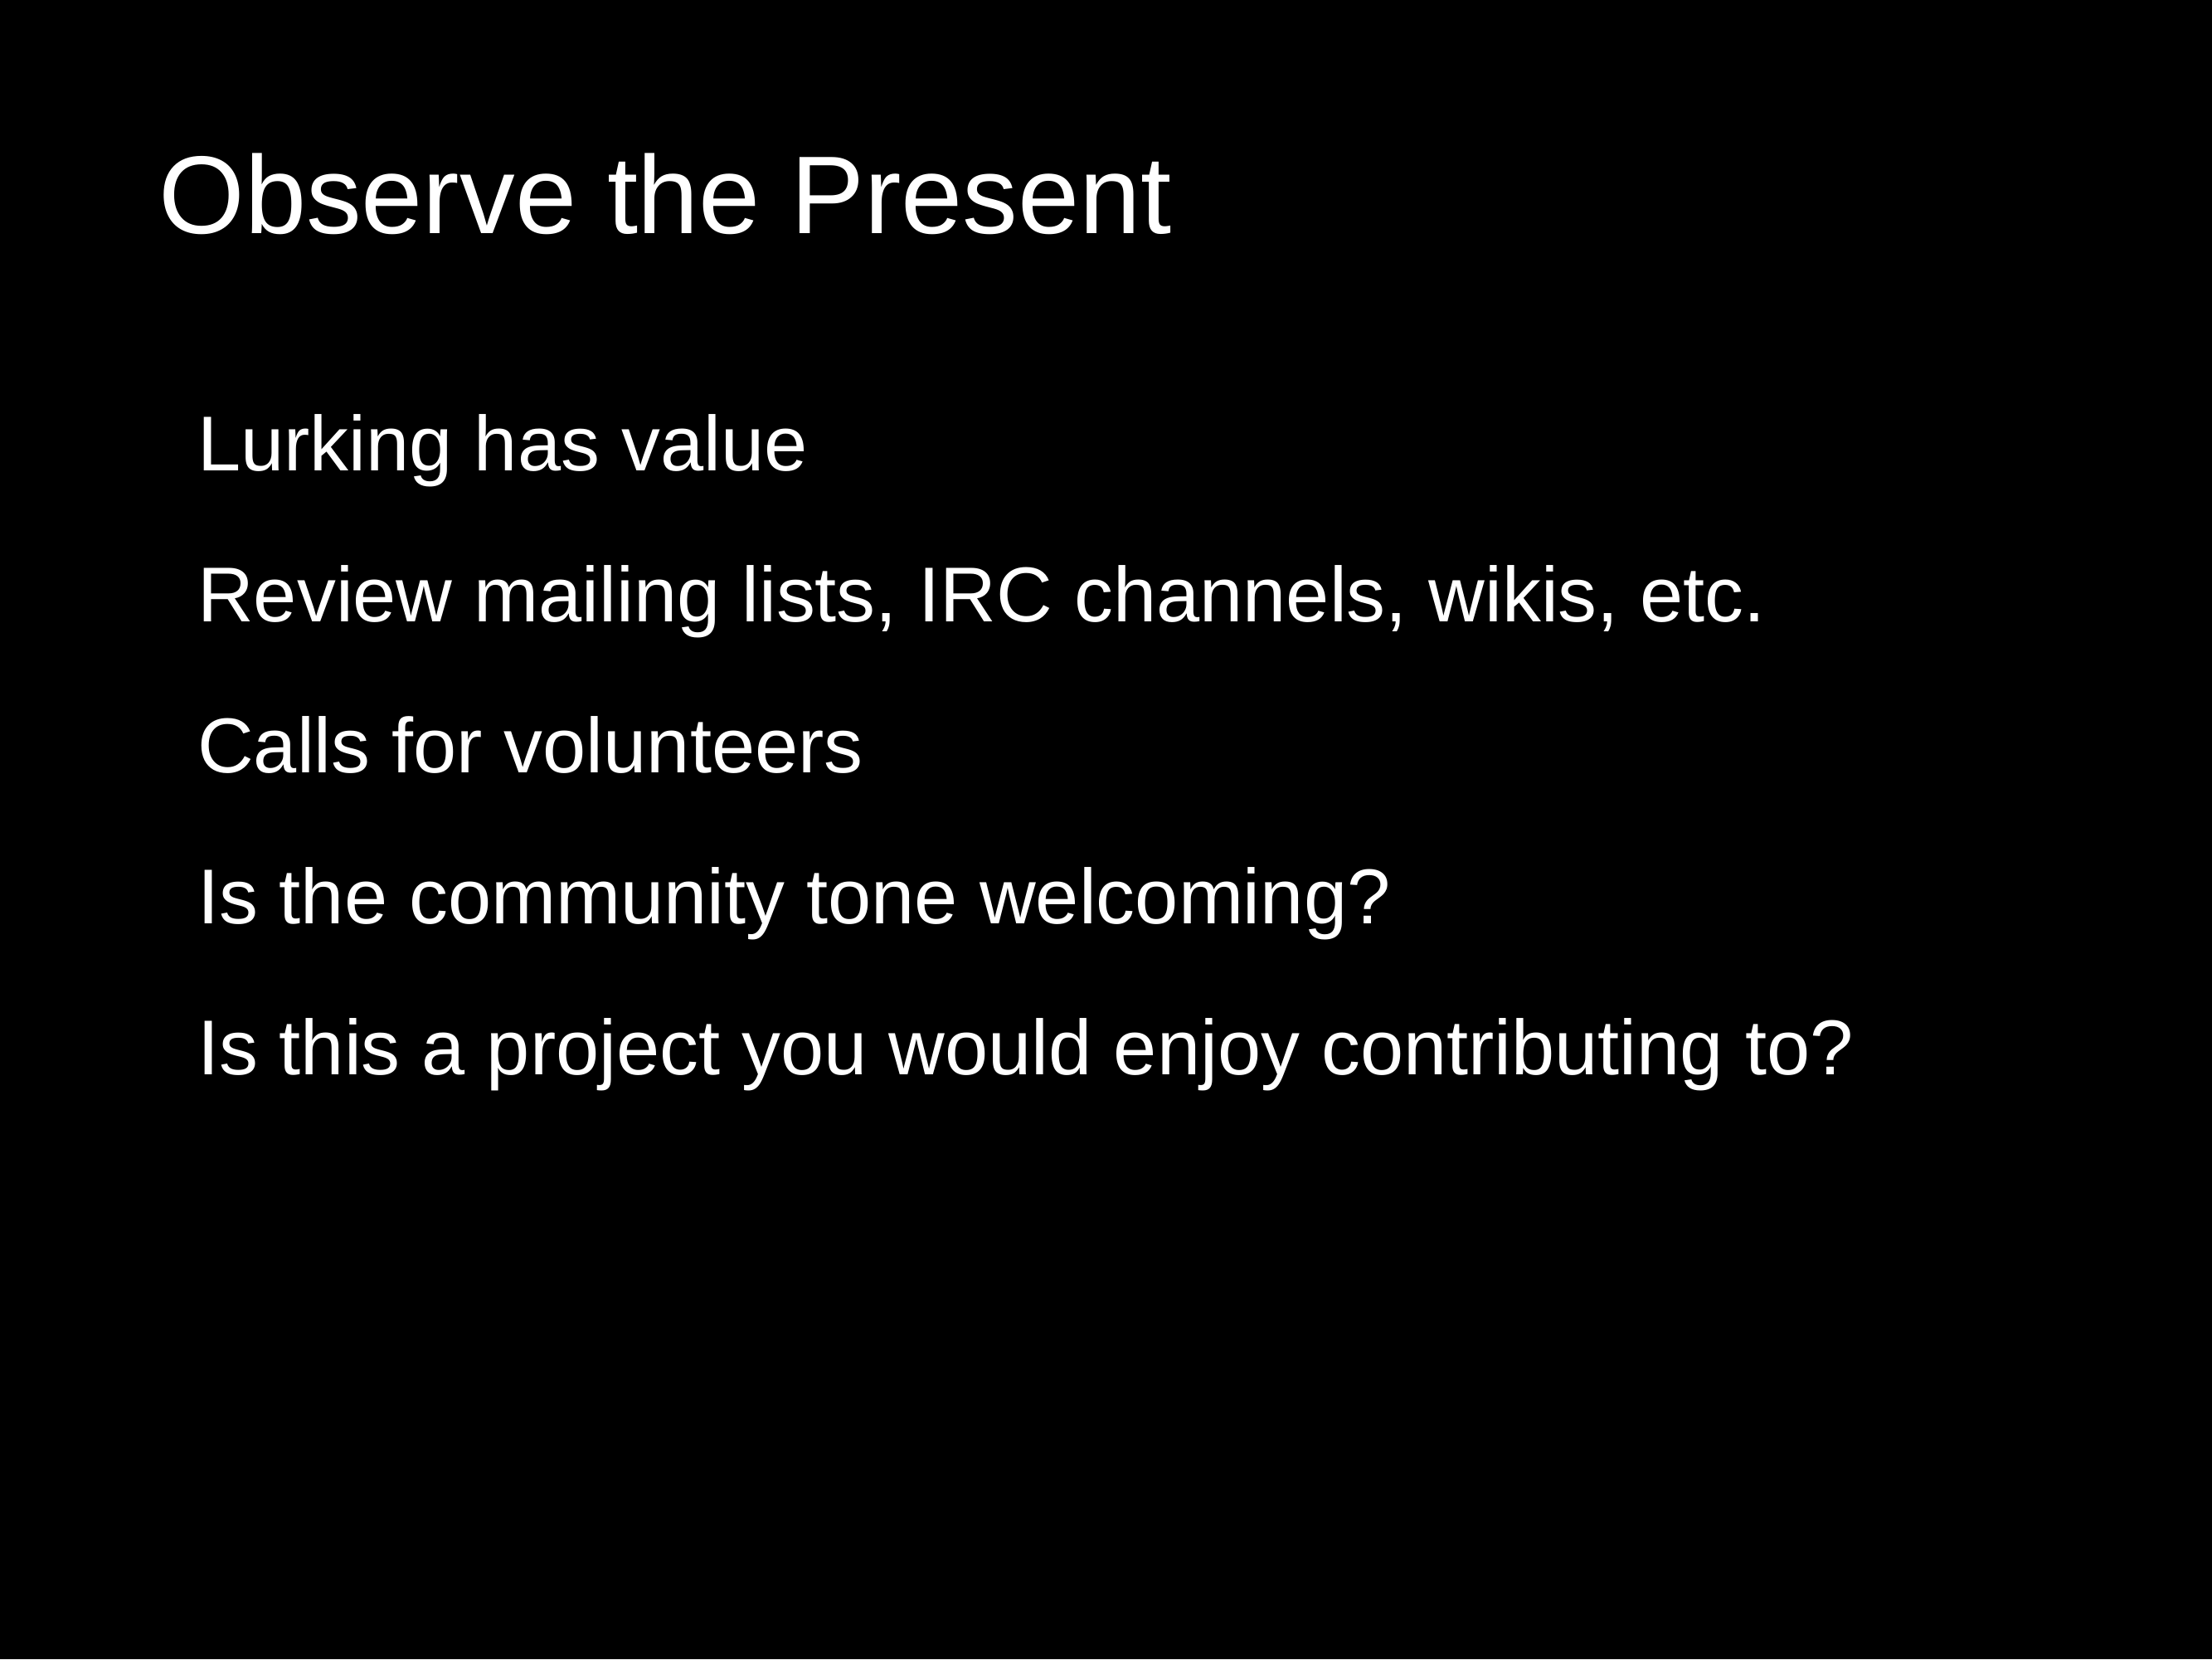

# Observe the Present
 Lurking has value
 Review mailing lists, IRC channels, wikis, etc.
 Calls for volunteers
 Is the community tone welcoming?
 Is this a project you would enjoy contributing to?